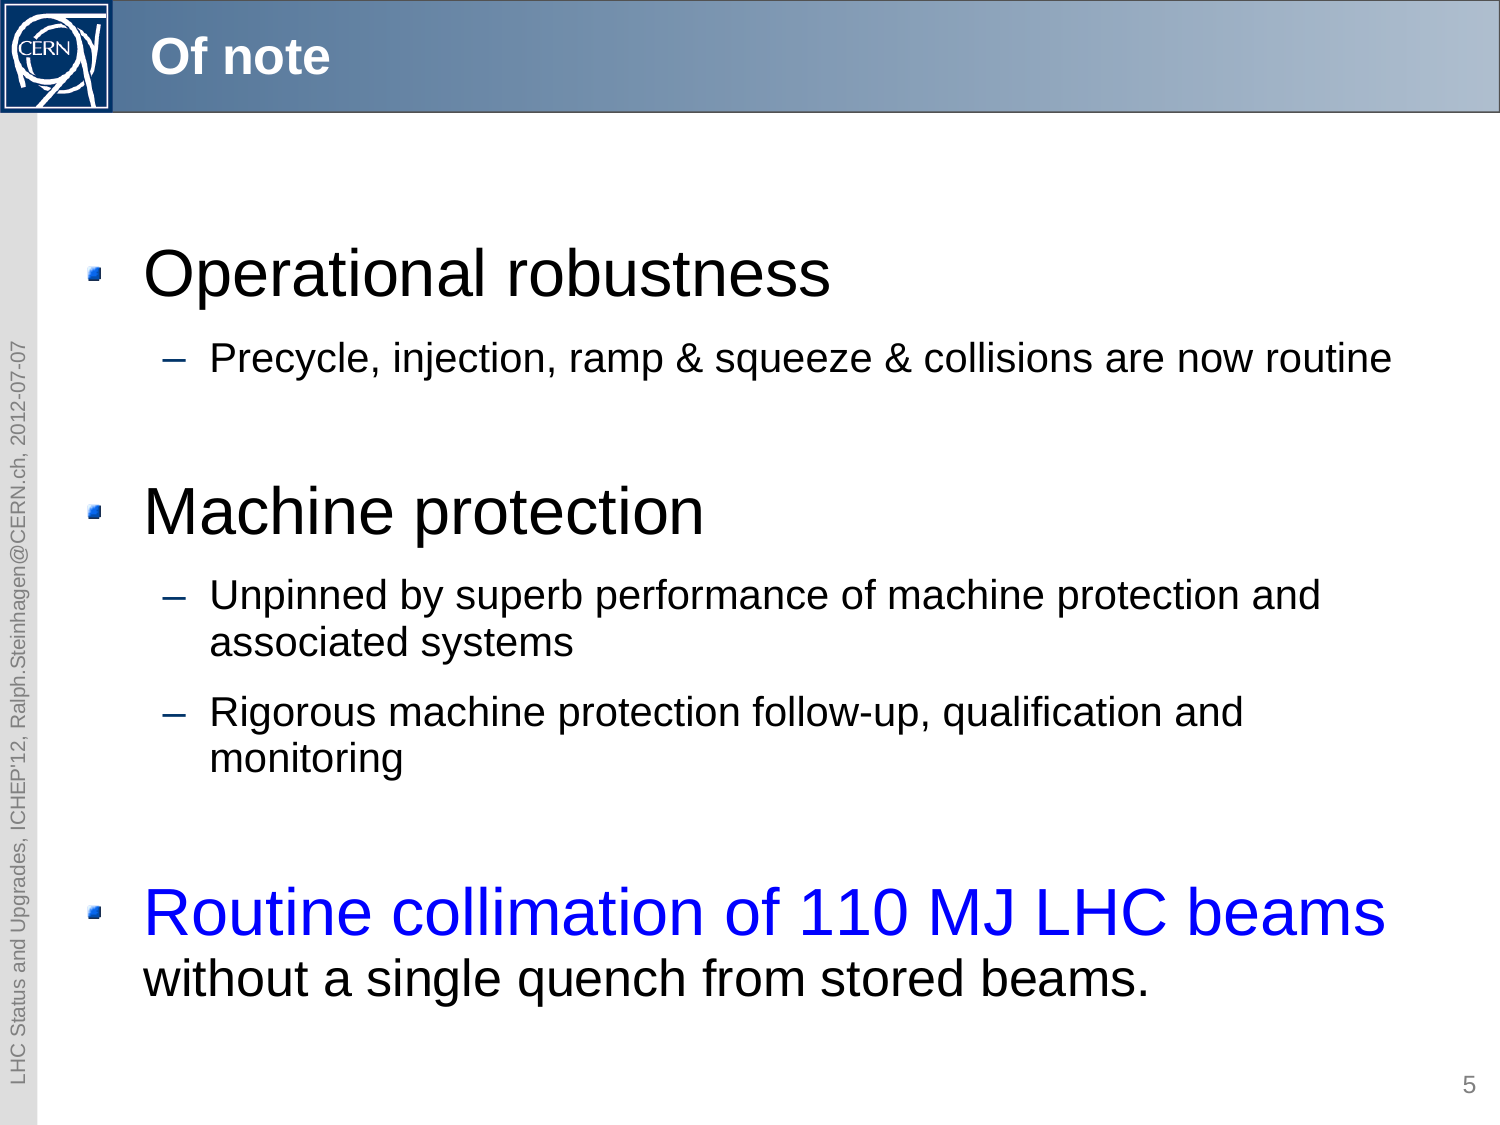

# Of note
Operational robustness
Precycle, injection, ramp & squeeze & collisions are now routine
Machine protection
Unpinned by superb performance of machine protection and associated systems
Rigorous machine protection follow-up, qualification and monitoring
Routine collimation of 110 MJ LHC beams without a single quench from stored beams.